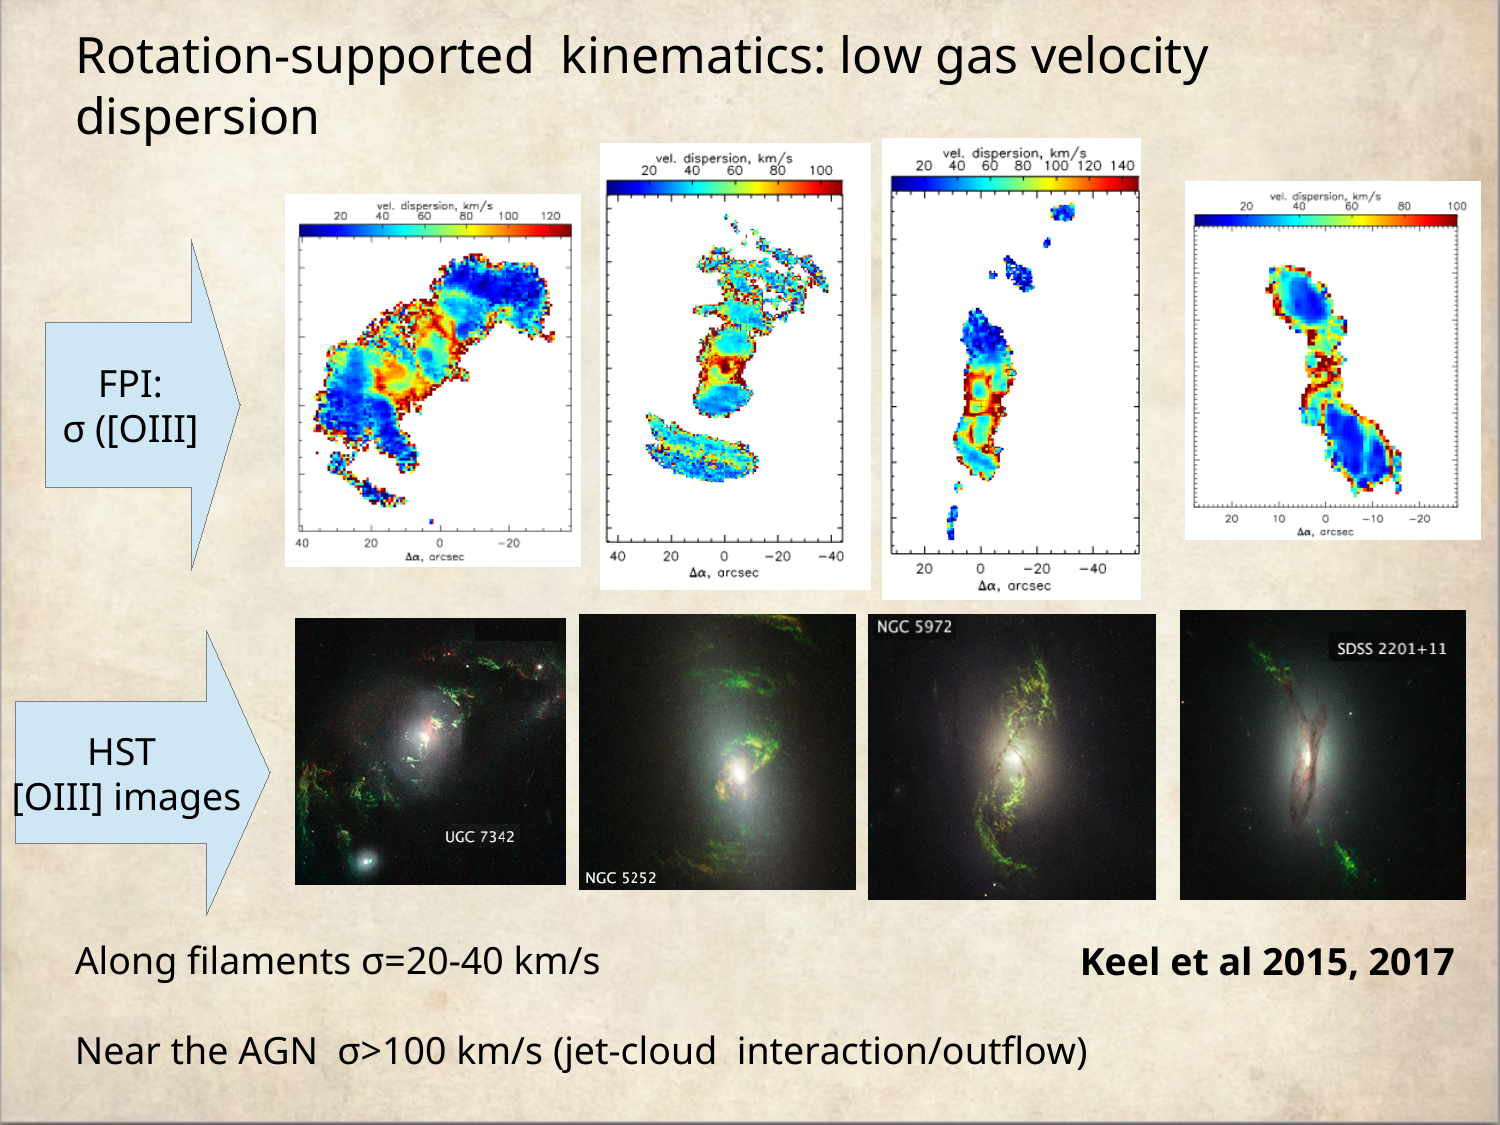

# Rotation-supported kinematics: low gas velocity dispersion
FPI:
σ ([OIII]
HST
[OIII] images
Along filaments σ=20-40 km/s
Near the AGN σ>100 km/s (jet-cloud interaction/outflow)
Keel et al 2015, 2017